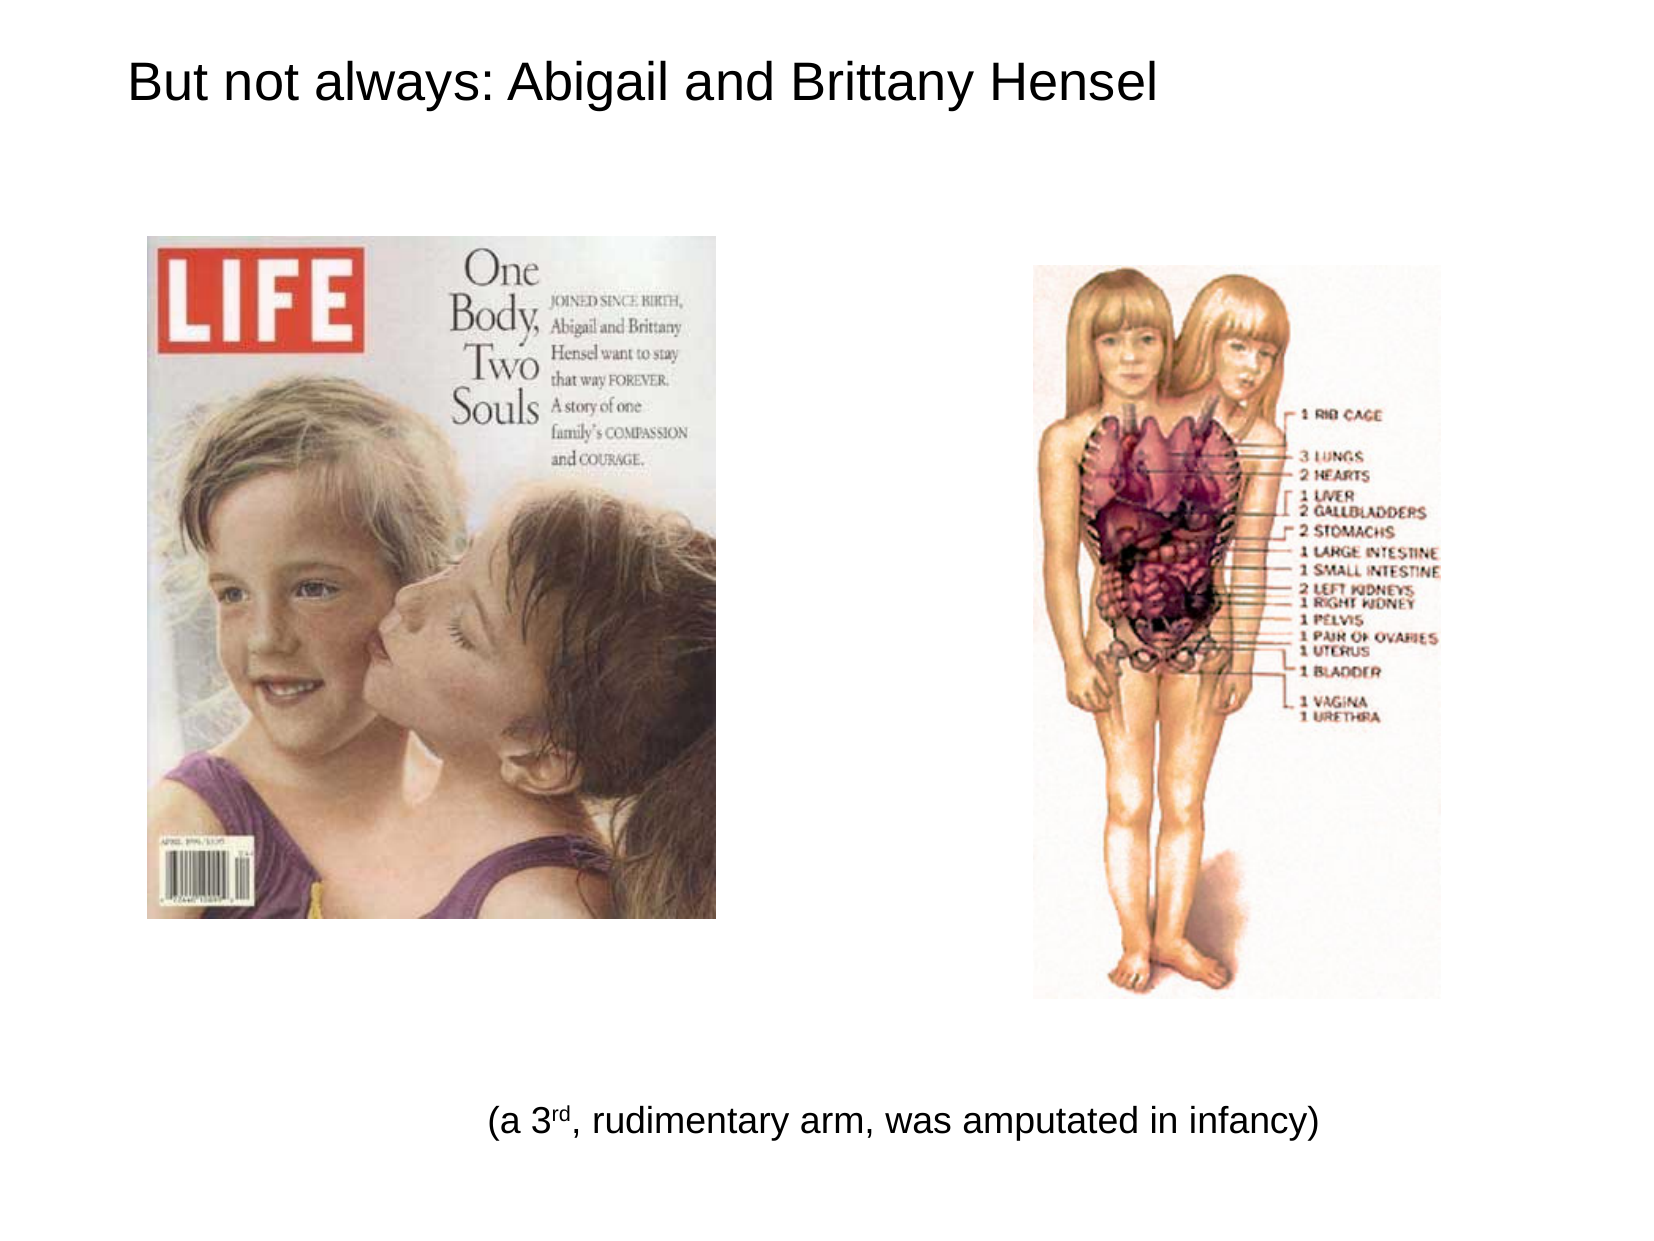

But not always: Abigail and Brittany Hensel
(a 3rd, rudimentary arm, was amputated in infancy)